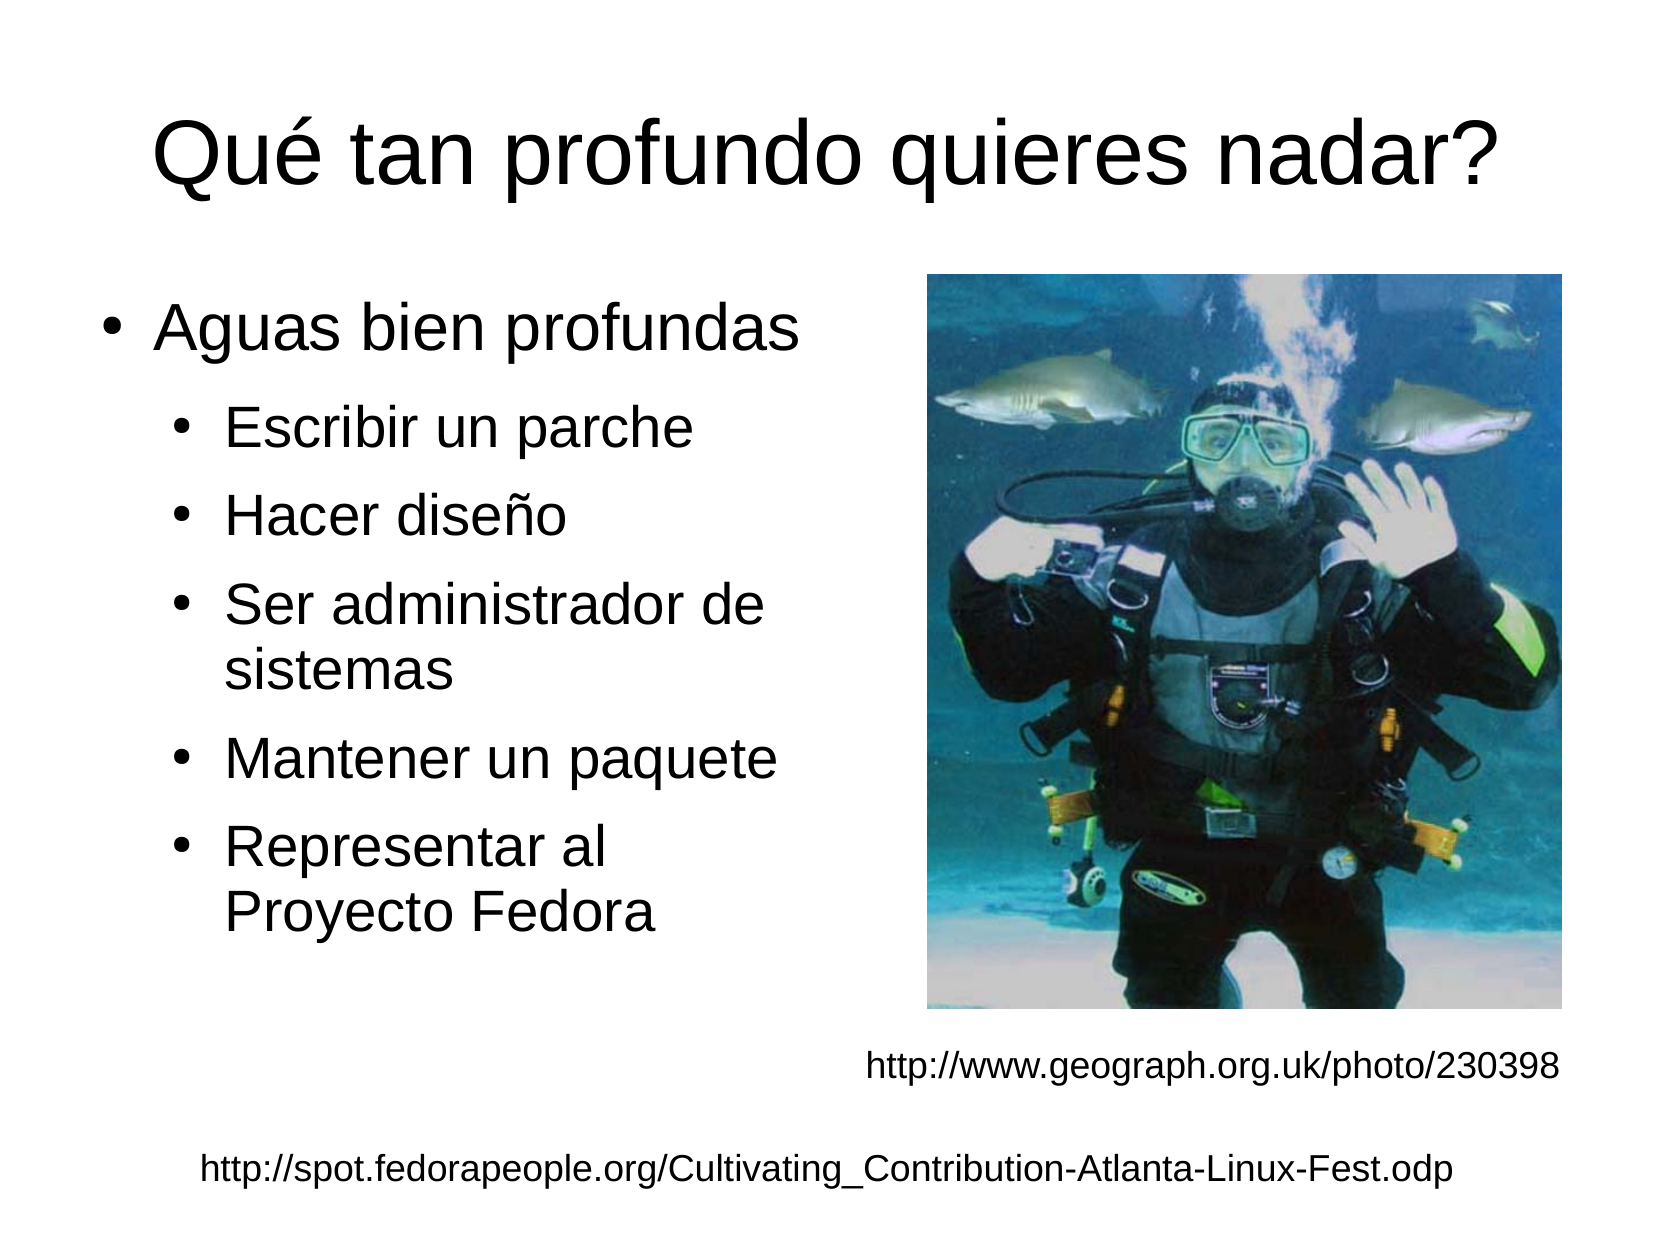

# Qué tan profundo quieres nadar?
Aguas bien profundas
Escribir un parche
Hacer diseño
Ser administrador de sistemas
Mantener un paquete
Representar al Proyecto Fedora
http://www.geograph.org.uk/photo/230398
http://spot.fedorapeople.org/Cultivating_Contribution-Atlanta-Linux-Fest.odp